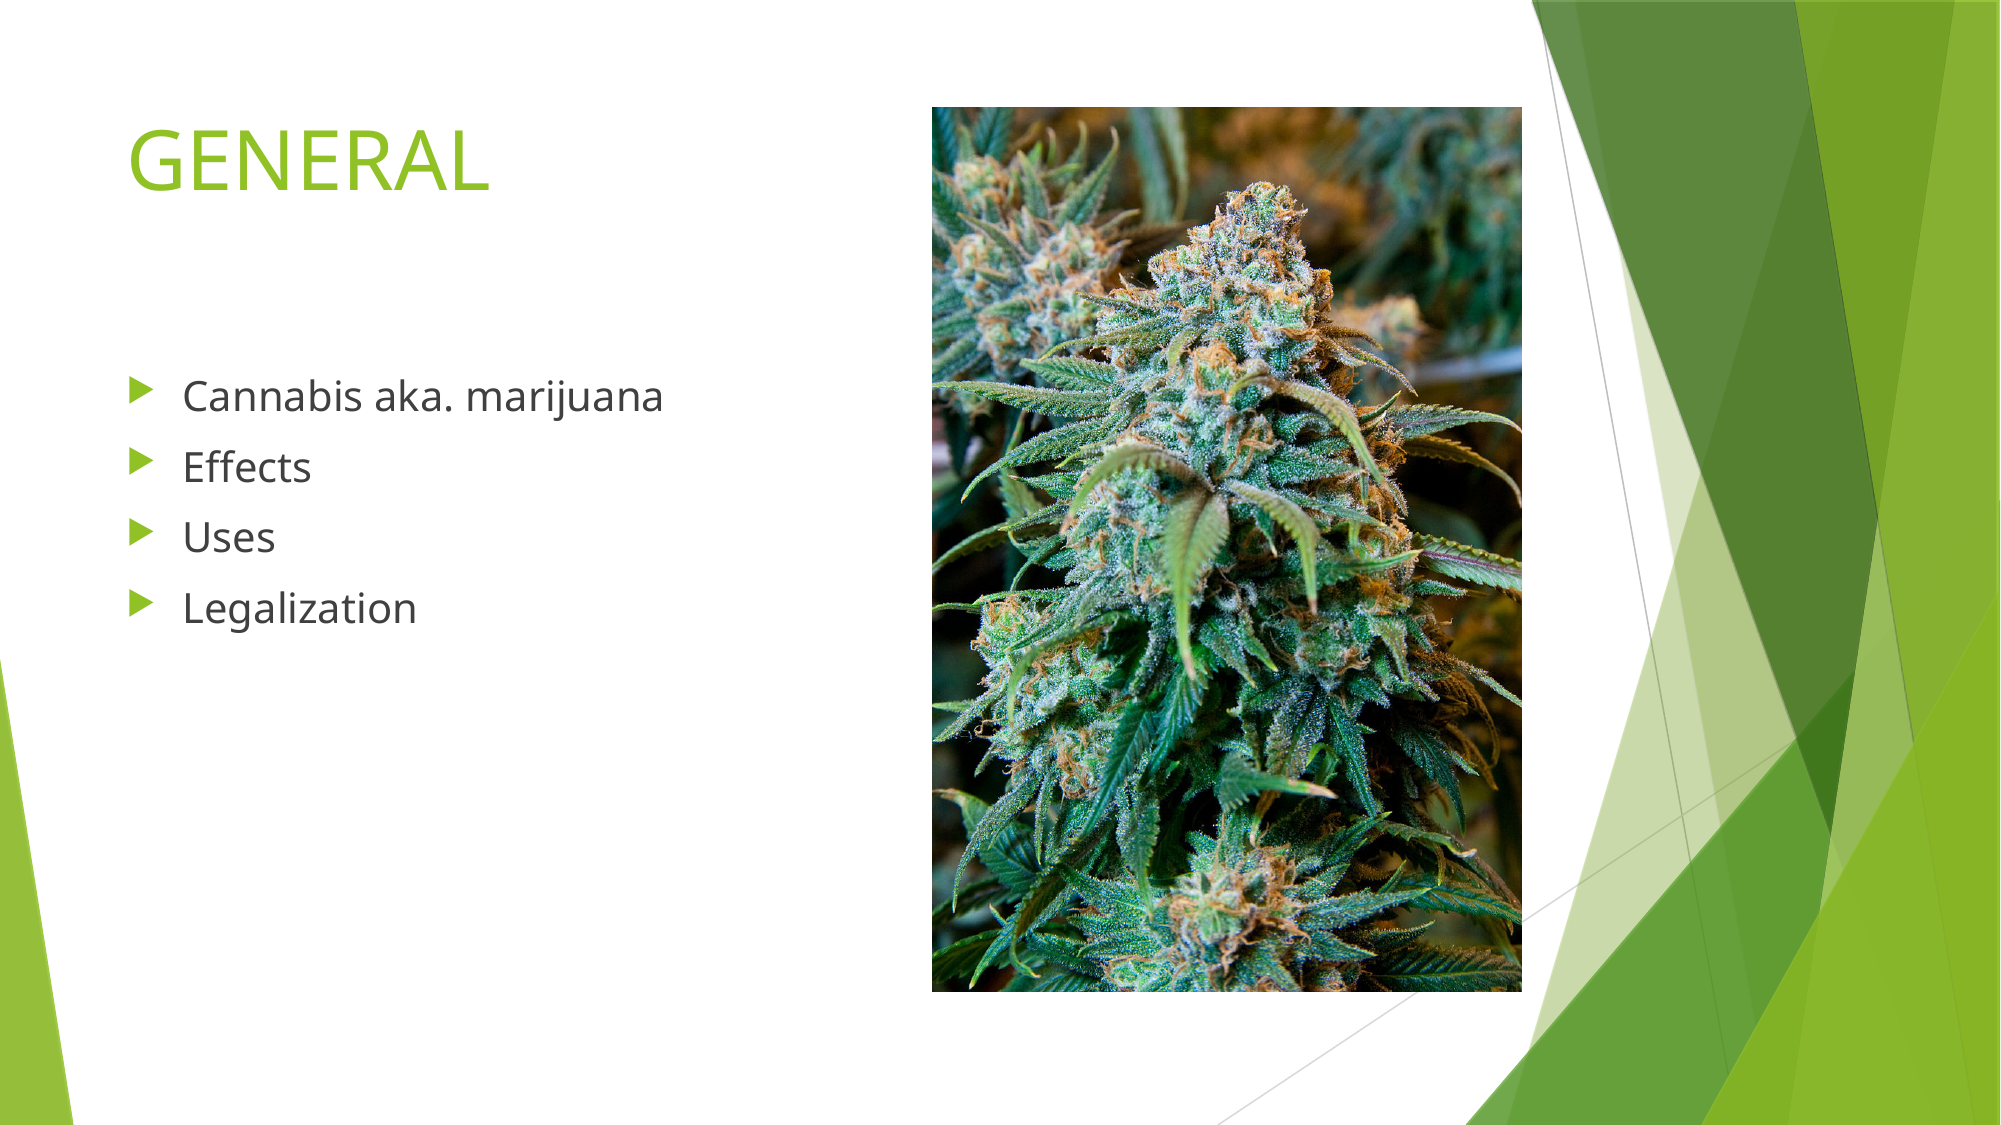

# GENERAL
Cannabis aka. marijuana
Effects
Uses
Legalization